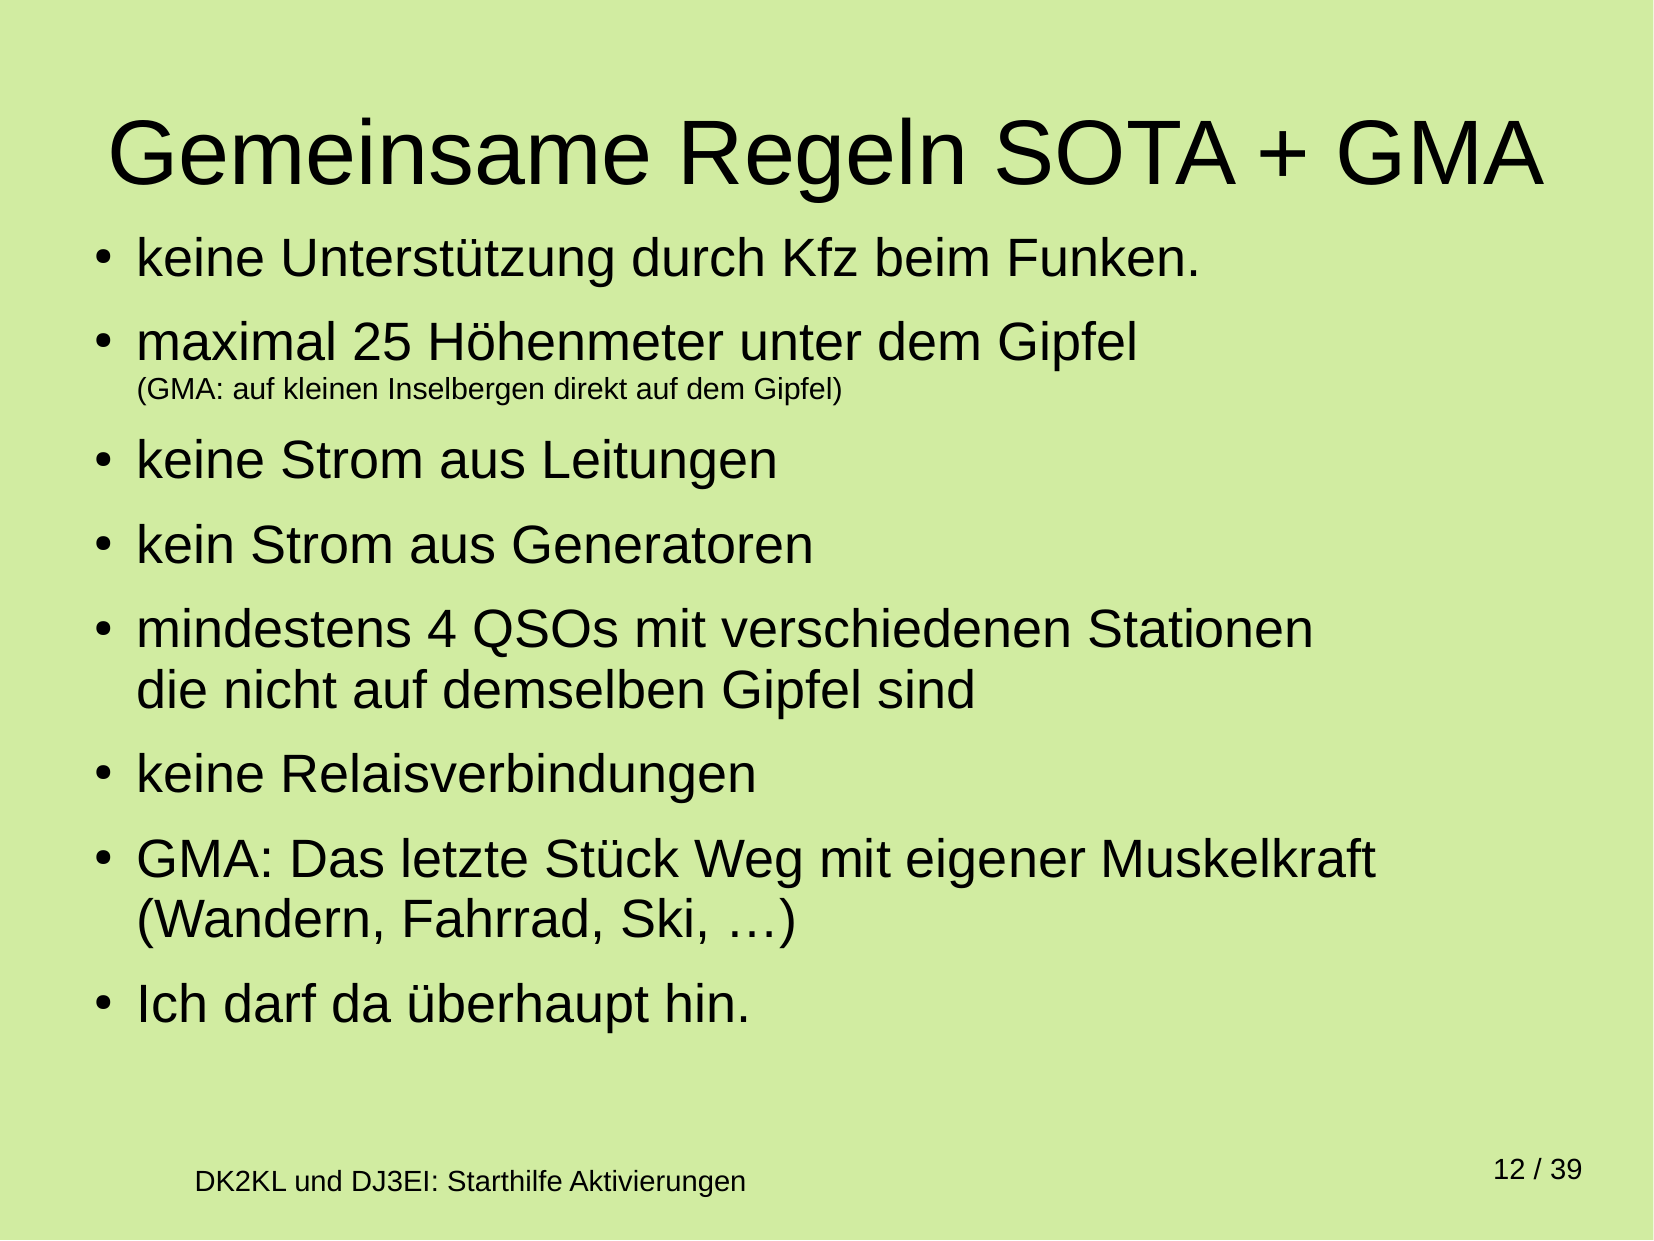

# Gemeinsame Regeln SOTA + GMA
keine Unterstützung durch Kfz beim Funken.
maximal 25 Höhenmeter unter dem Gipfel
(GMA: auf kleinen Inselbergen direkt auf dem Gipfel)
keine Strom aus Leitungen
kein Strom aus Generatoren
mindestens 4 QSOs mit verschiedenen Stationen
die nicht auf demselben Gipfel sind
keine Relaisverbindungen
GMA: Das letzte Stück Weg mit eigener Muskelkraft (Wandern, Fahrrad, Ski, …)
Ich darf da überhaupt hin.